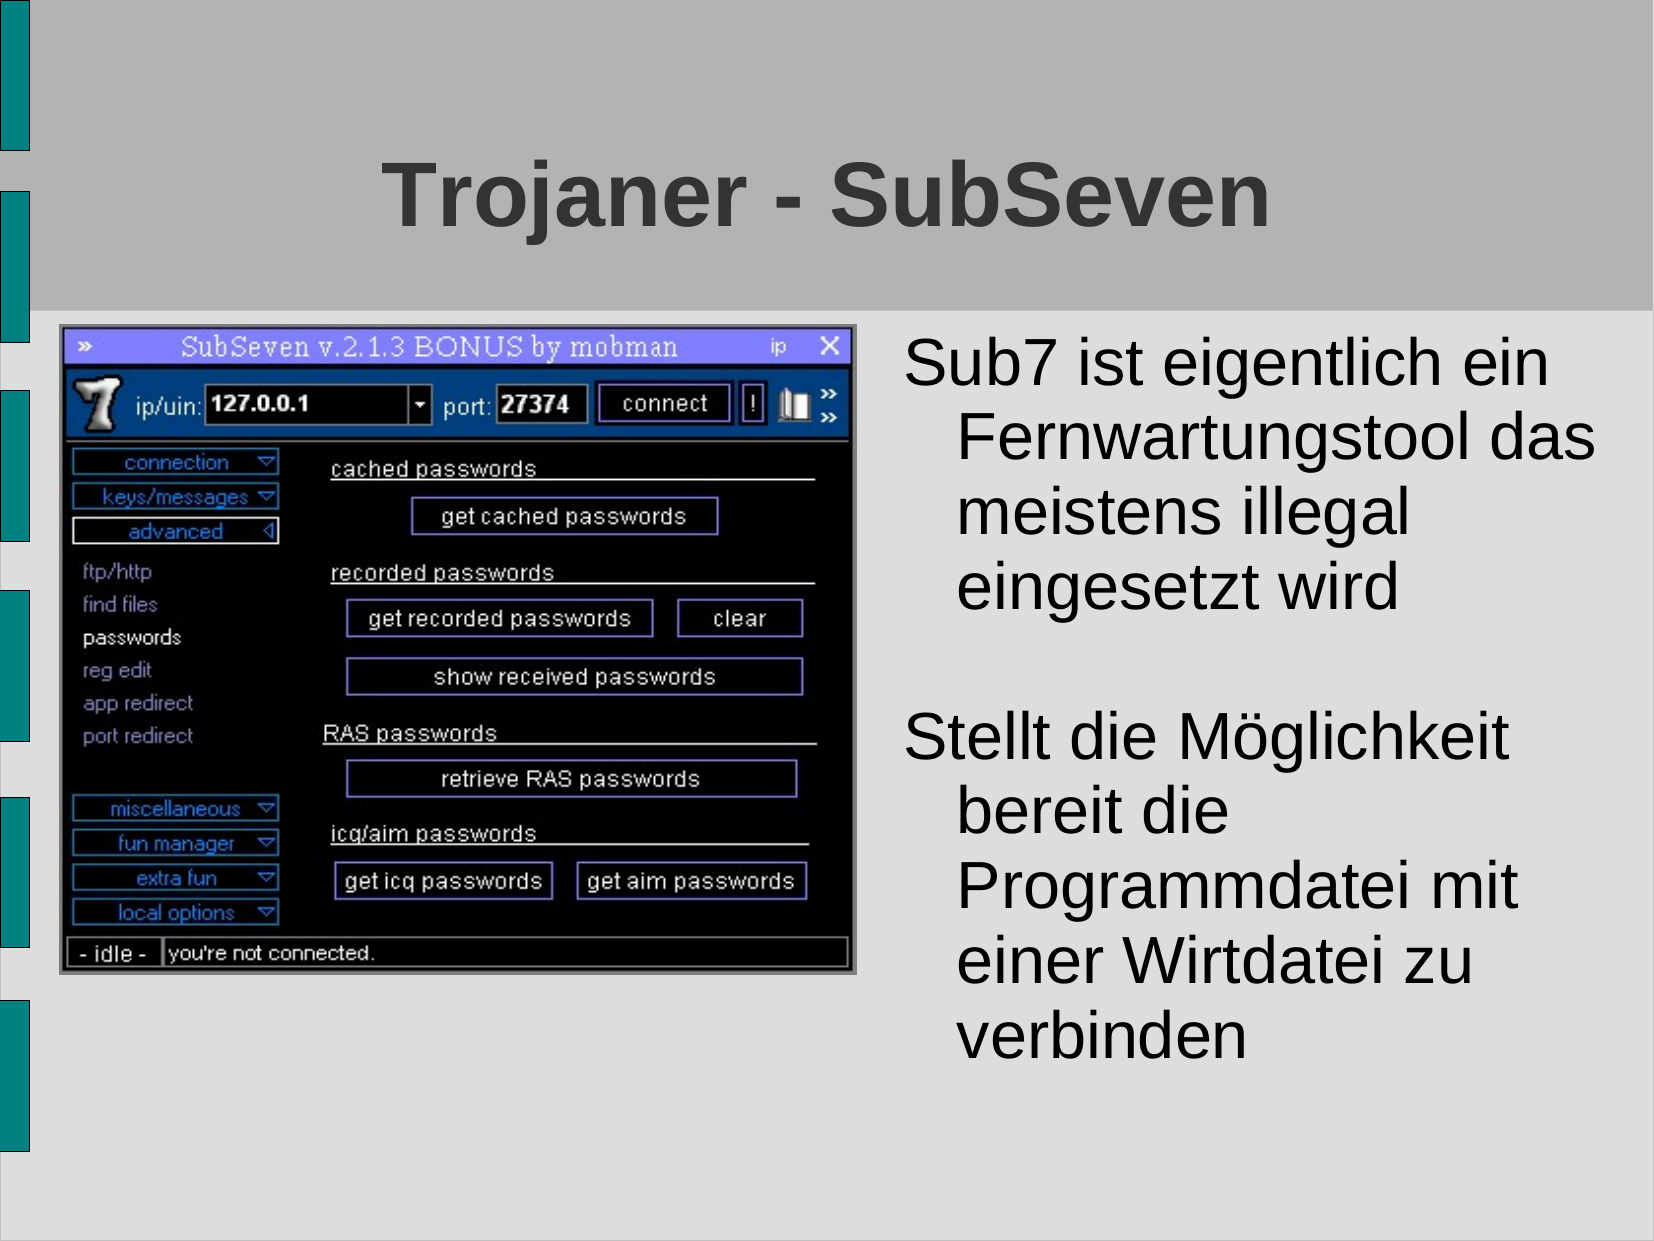

# Trojaner - SubSeven
Sub7 ist eigentlich ein Fernwartungstool das meistens illegal eingesetzt wird
Stellt die Möglichkeit bereit die Programmdatei mit einer Wirtdatei zu verbinden